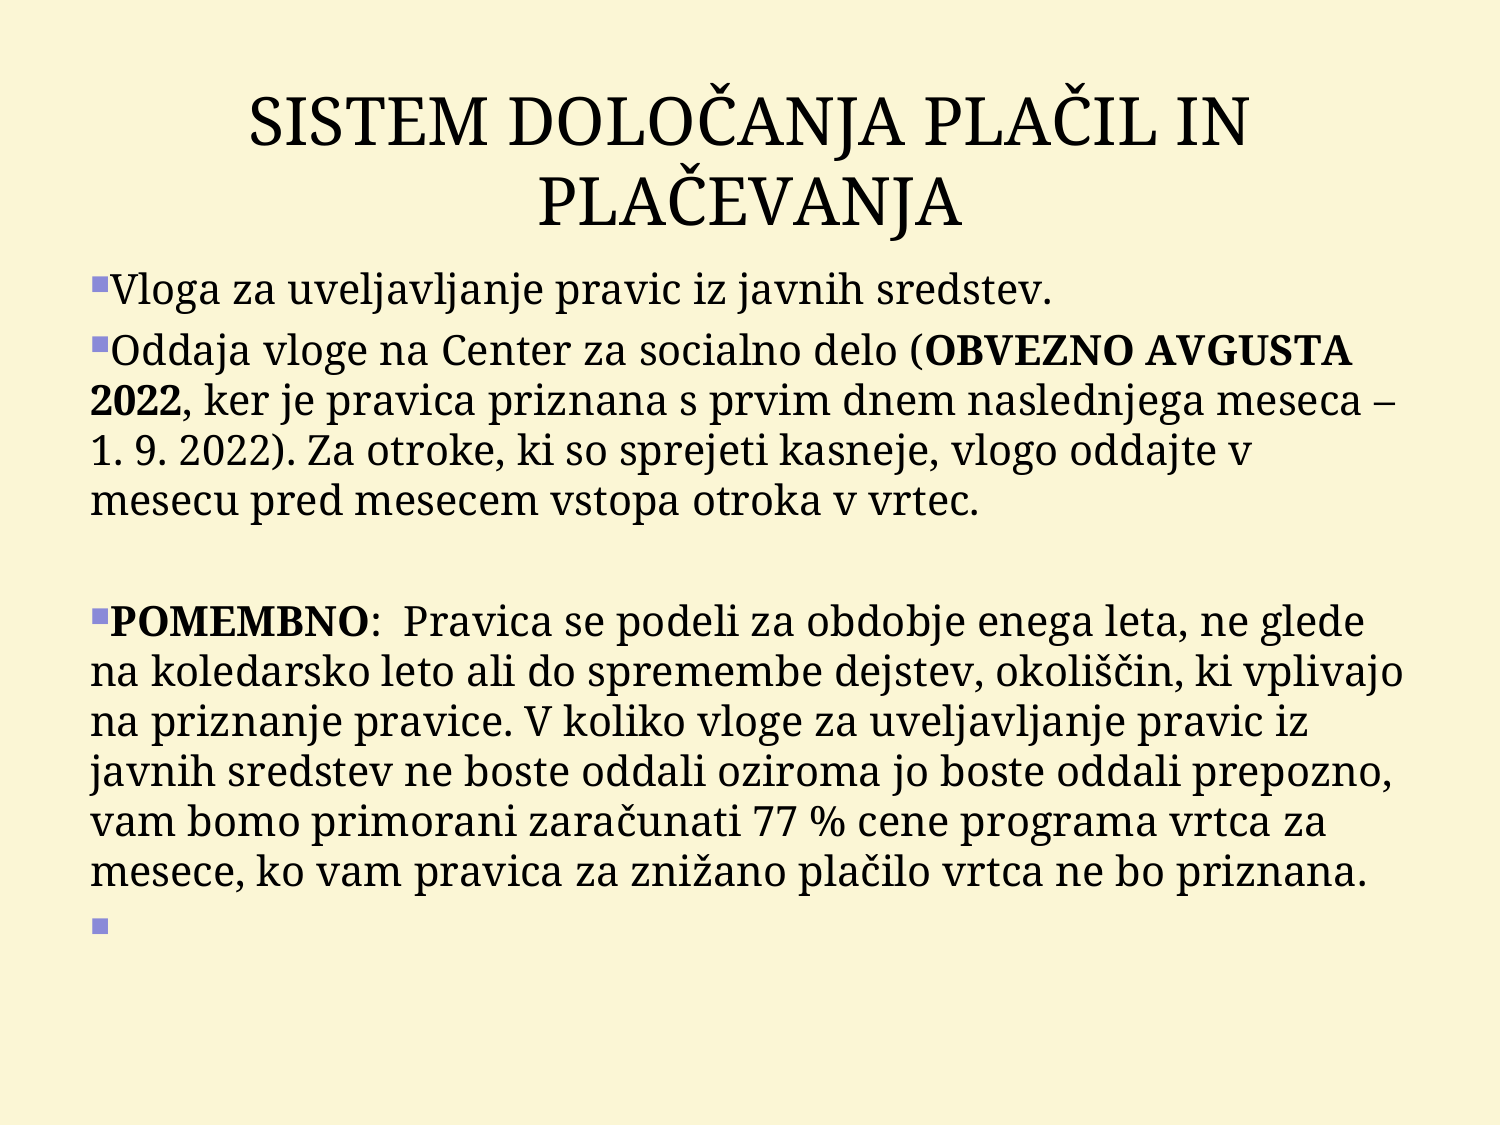

# SISTEM DOLOČANJA PLAČIL IN PLAČEVANJA
Vloga za uveljavljanje pravic iz javnih sredstev.
Oddaja vloge na Center za socialno delo (OBVEZNO AVGUSTA 2022, ker je pravica priznana s prvim dnem naslednjega meseca – 1. 9. 2022). Za otroke, ki so sprejeti kasneje, vlogo oddajte v mesecu pred mesecem vstopa otroka v vrtec.
POMEMBNO: Pravica se podeli za obdobje enega leta, ne glede na koledarsko leto ali do spremembe dejstev, okoliščin, ki vplivajo na priznanje pravice. V koliko vloge za uveljavljanje pravic iz javnih sredstev ne boste oddali oziroma jo boste oddali prepozno, vam bomo primorani zaračunati 77 % cene programa vrtca za mesece, ko vam pravica za znižano plačilo vrtca ne bo priznana.